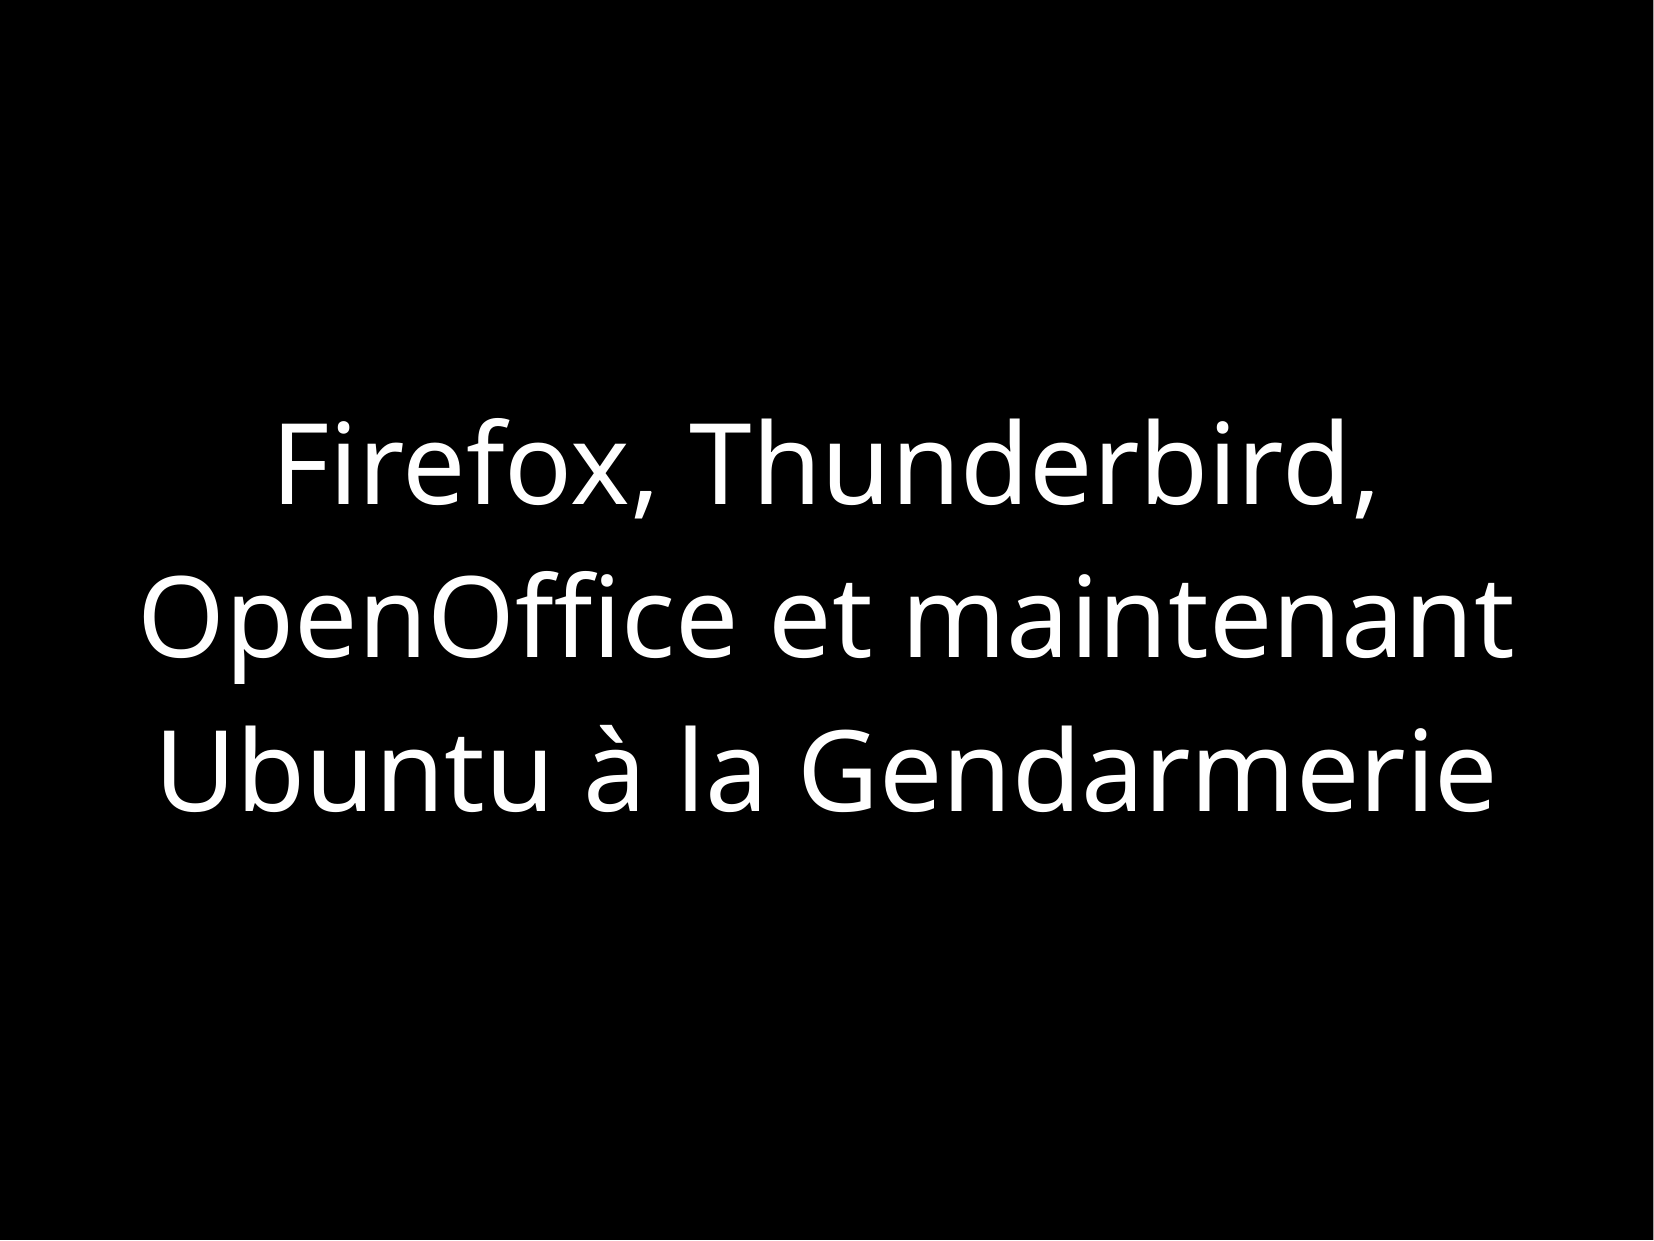

# Firefox, Thunderbird, OpenOffice et maintenant Ubuntu à la Gendarmerie